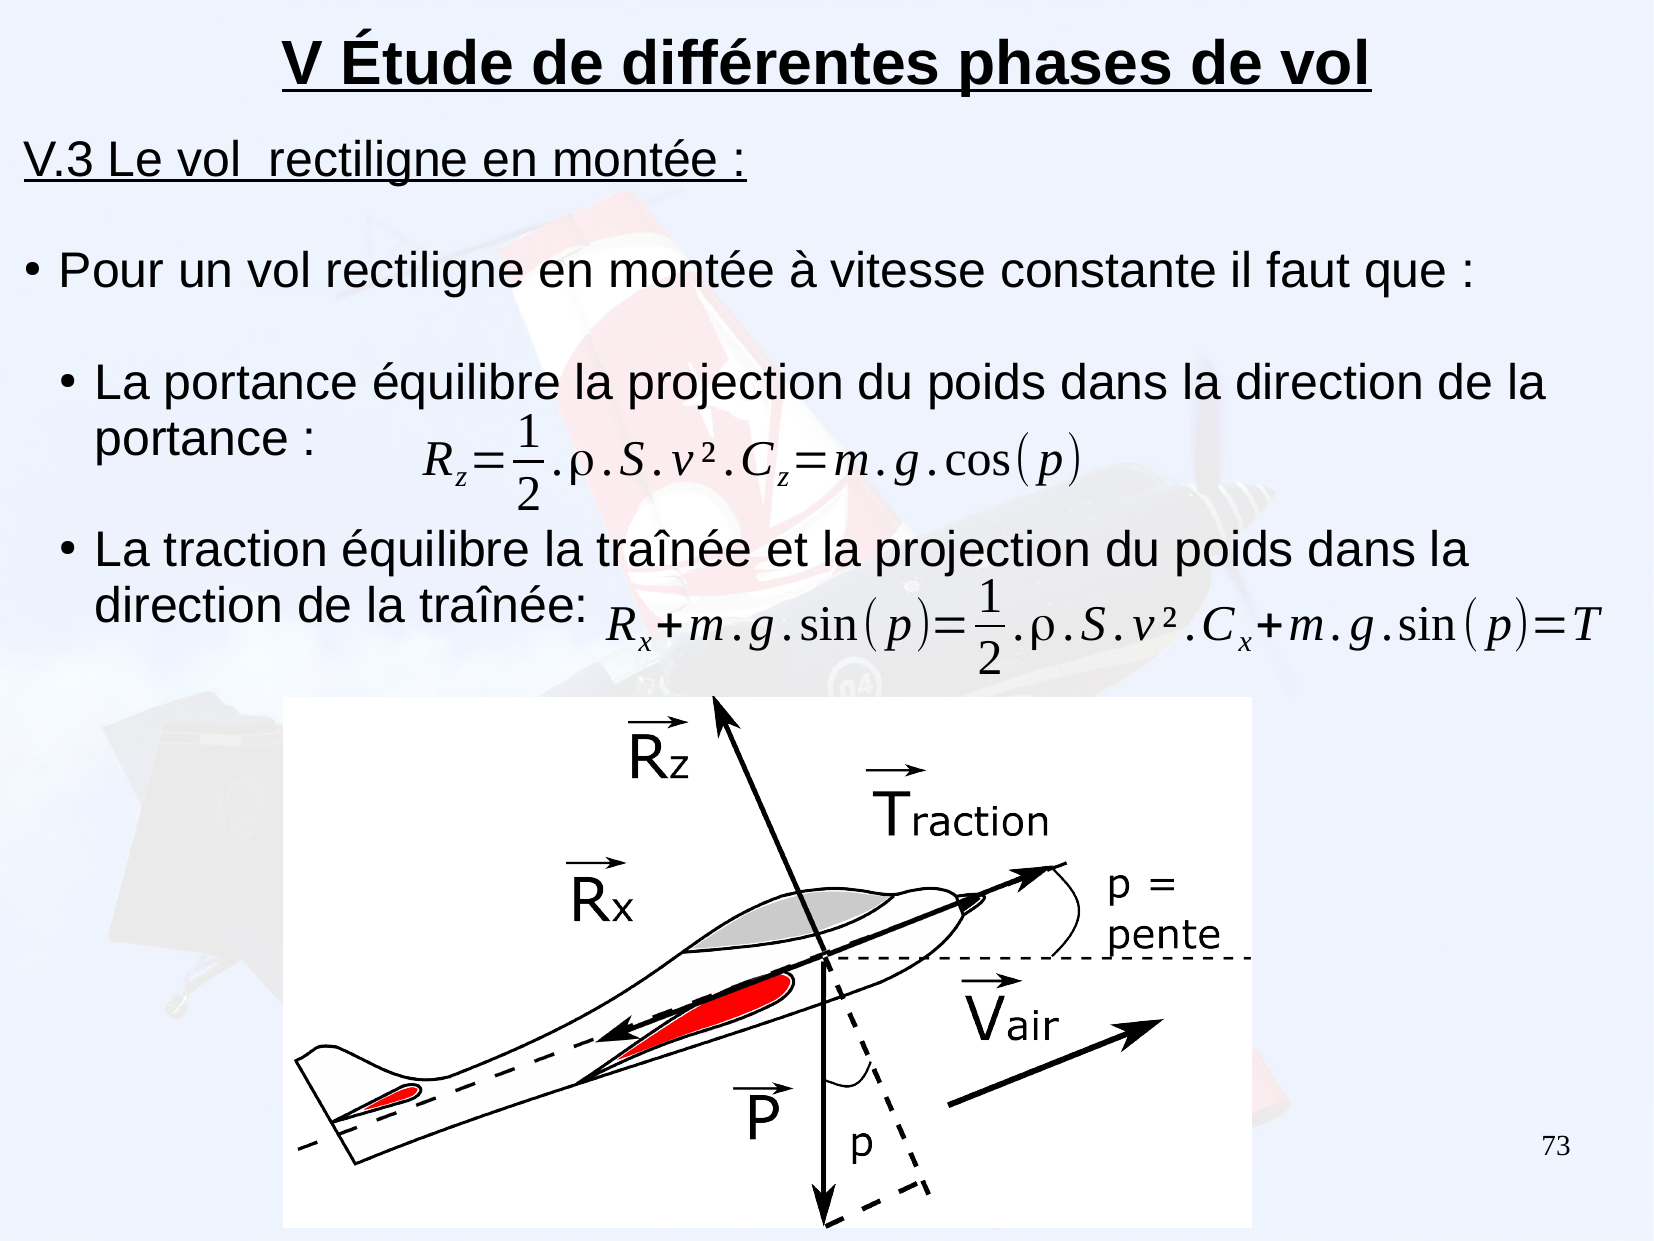

# V Étude de différentes phases de vol
V.3 Le vol  rectiligne en montée :
Pour un vol rectiligne en montée à vitesse constante il faut que :
La portance équilibre la projection du poids dans la direction de la portance :
La traction équilibre la traînée et la projection du poids dans la direction de la traînée:
73